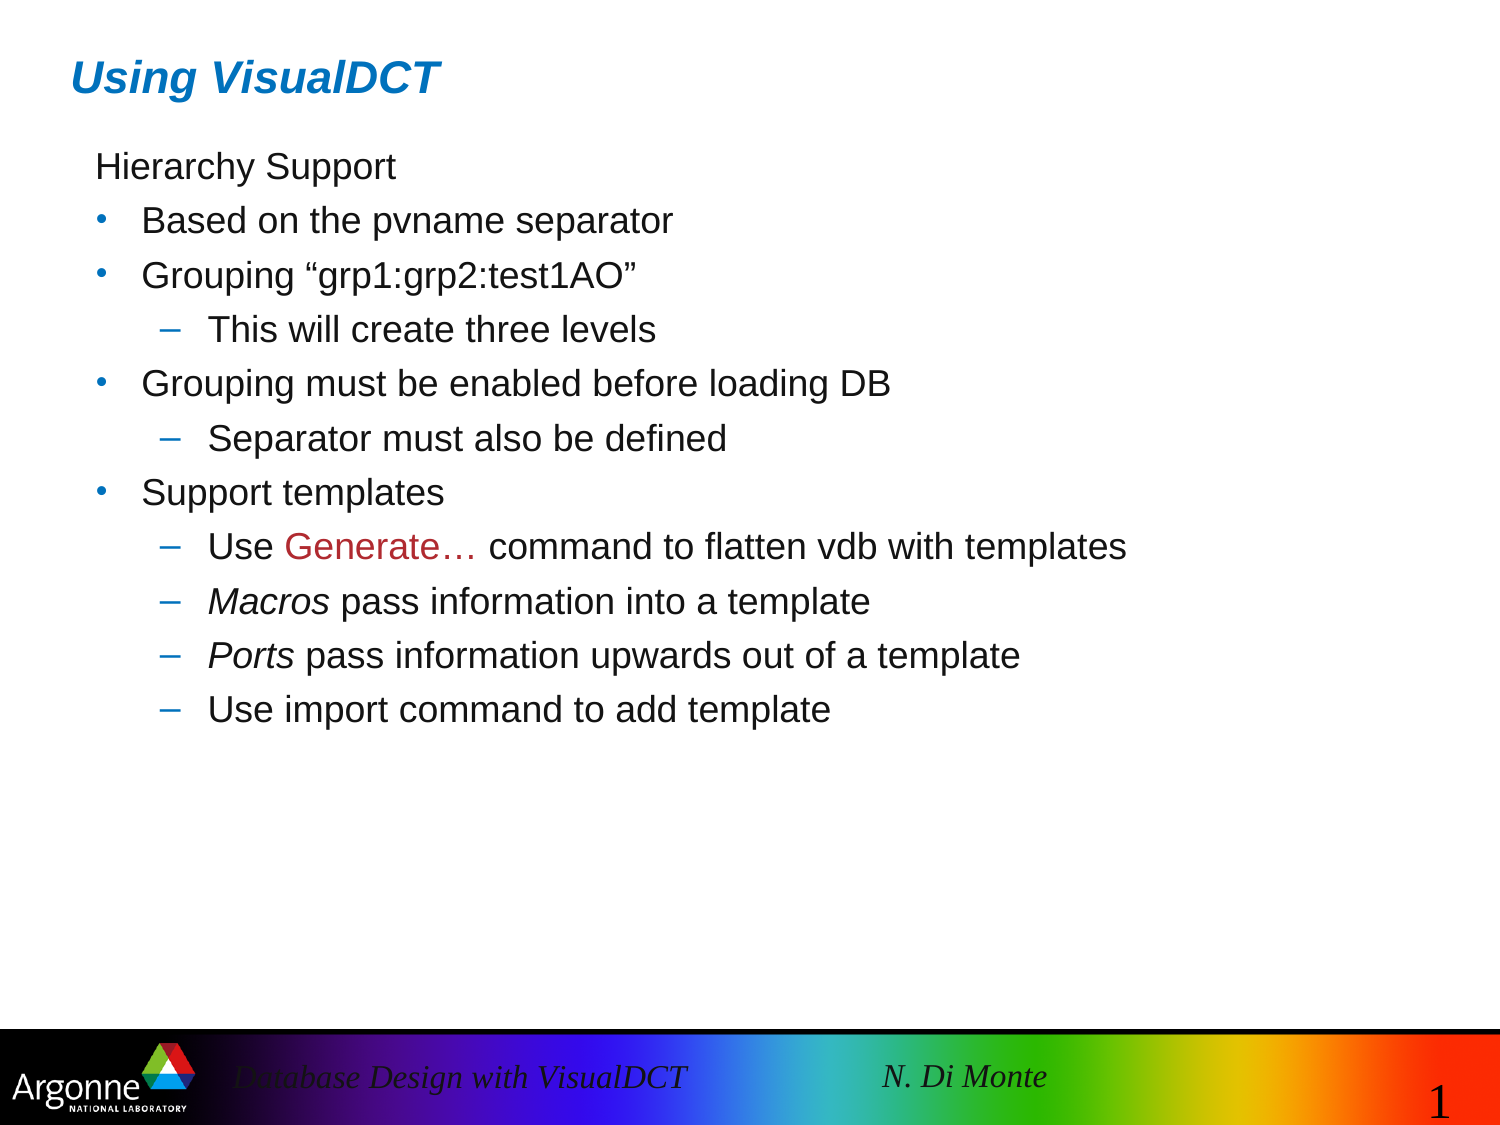

# Using VisualDCT
Hierarchy Support
Based on the pvname separator
Grouping “grp1:grp2:test1AO”
This will create three levels
Grouping must be enabled before loading DB
Separator must also be defined
Support templates
Use Generate… command to flatten vdb with templates
Macros pass information into a template
Ports pass information upwards out of a template
Use import command to add template
15